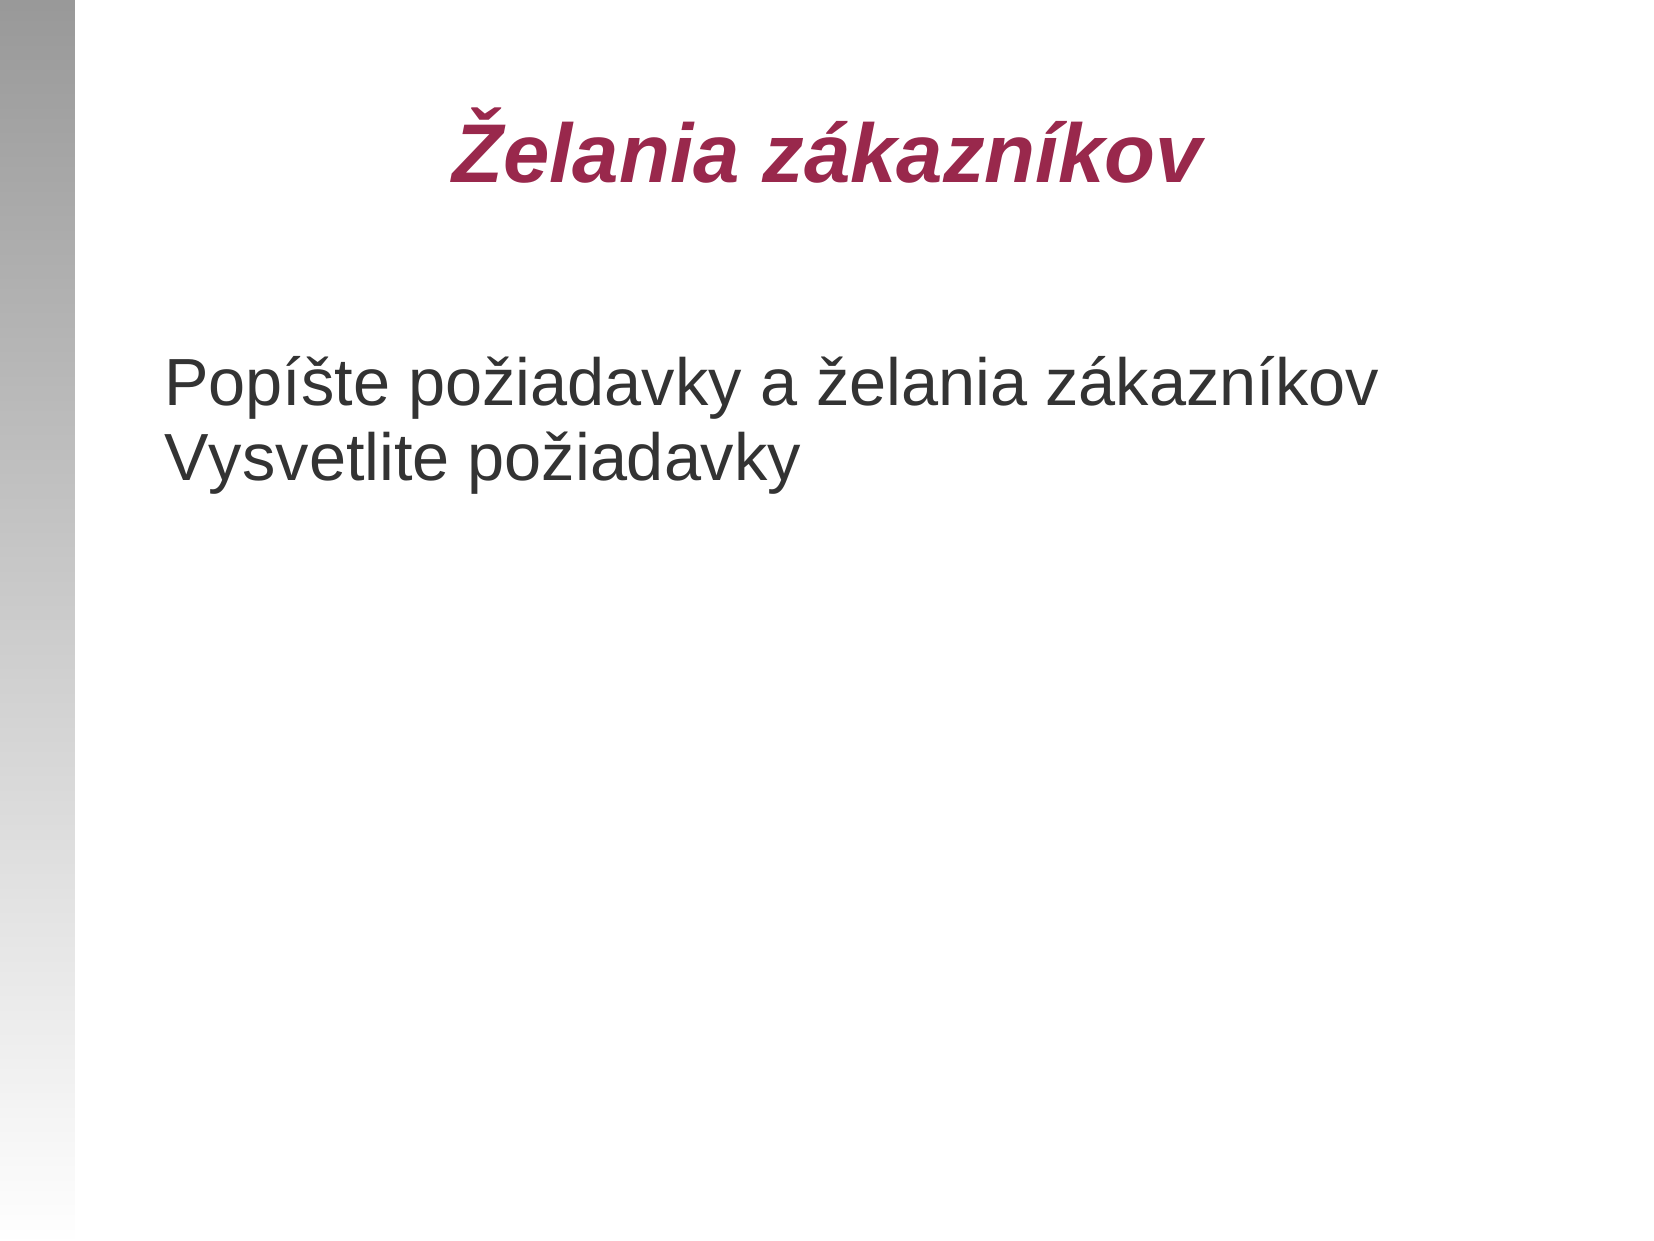

# Želania zákazníkov
Popíšte požiadavky a želania zákazníkov
Vysvetlite požiadavky